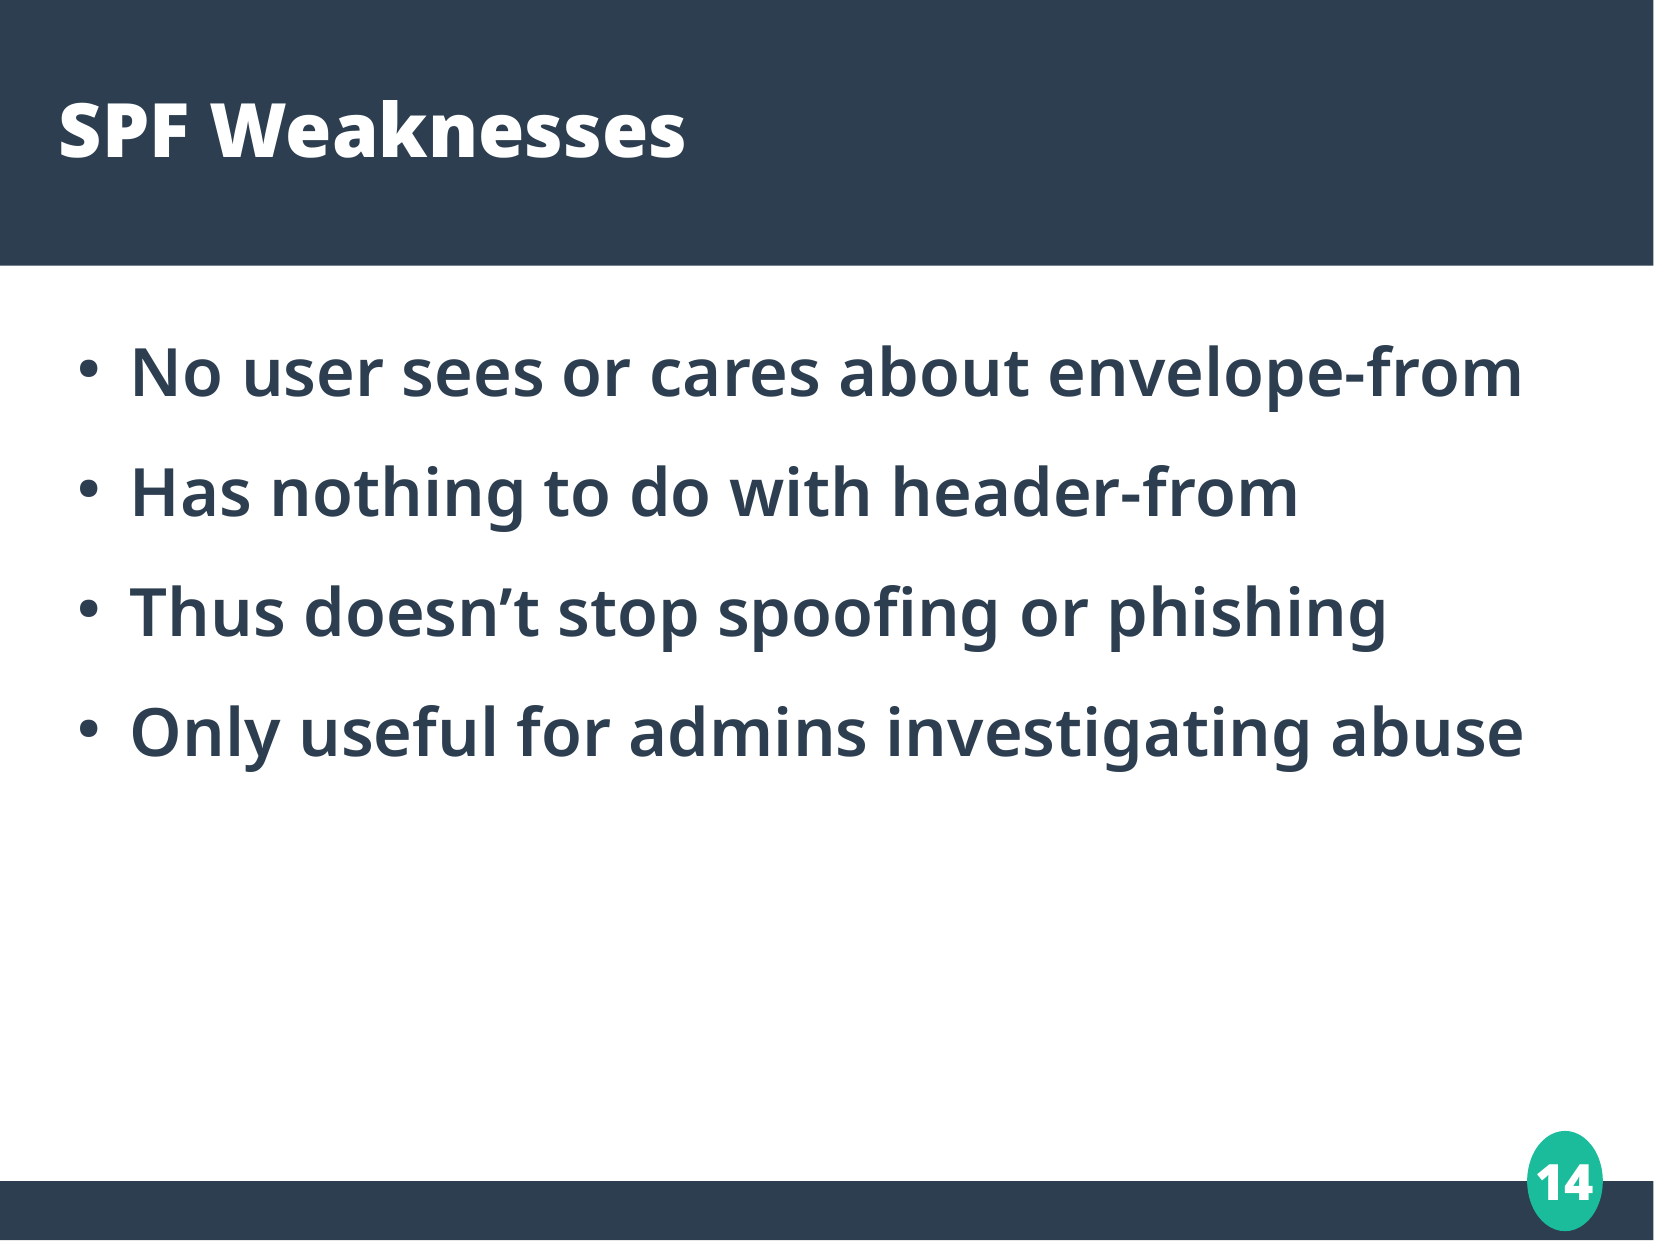

# SPF Weaknesses
No user sees or cares about envelope-from
Has nothing to do with header-from
Thus doesn’t stop spoofing or phishing
Only useful for admins investigating abuse